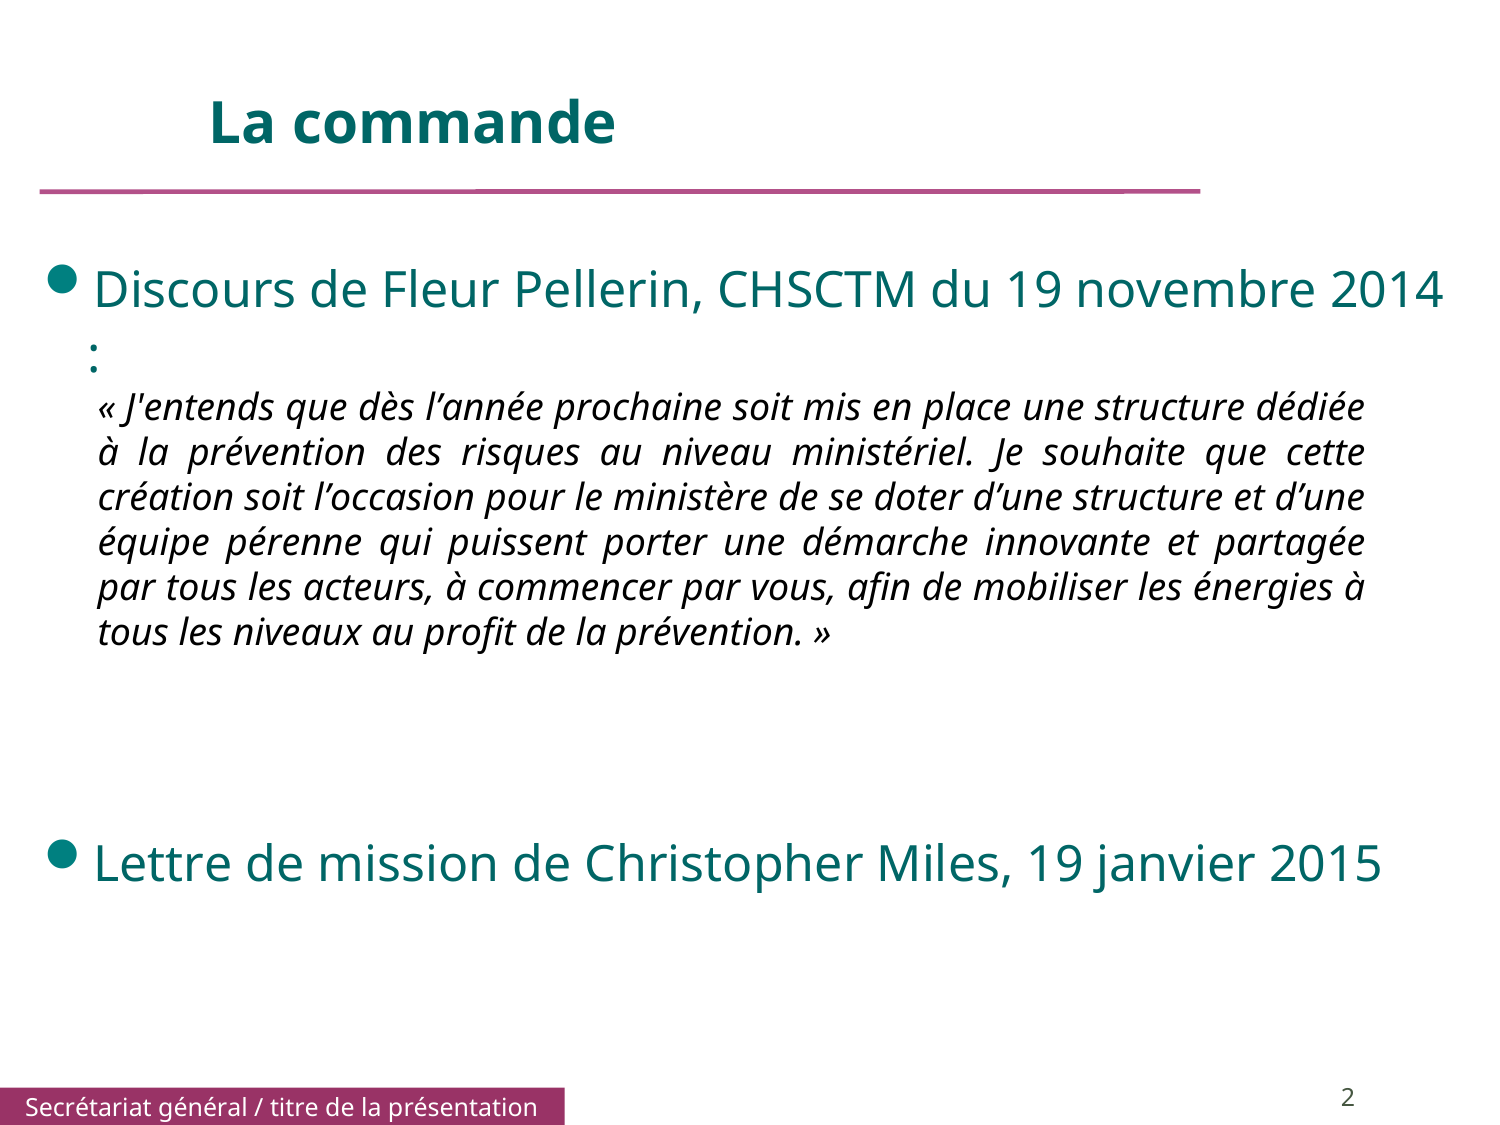

# La commande
Discours de Fleur Pellerin, CHSCTM du 19 novembre 2014 :
Lettre de mission de Christopher Miles, 19 janvier 2015
« J'entends que dès l’année prochaine soit mis en place une structure dédiée à la prévention des risques au niveau ministériel. Je souhaite que cette création soit l’occasion pour le ministère de se doter d’une structure et d’une équipe pérenne qui puissent porter une démarche innovante et partagée par tous les acteurs, à commencer par vous, afin de mobiliser les énergies à tous les niveaux au profit de la prévention. »
2